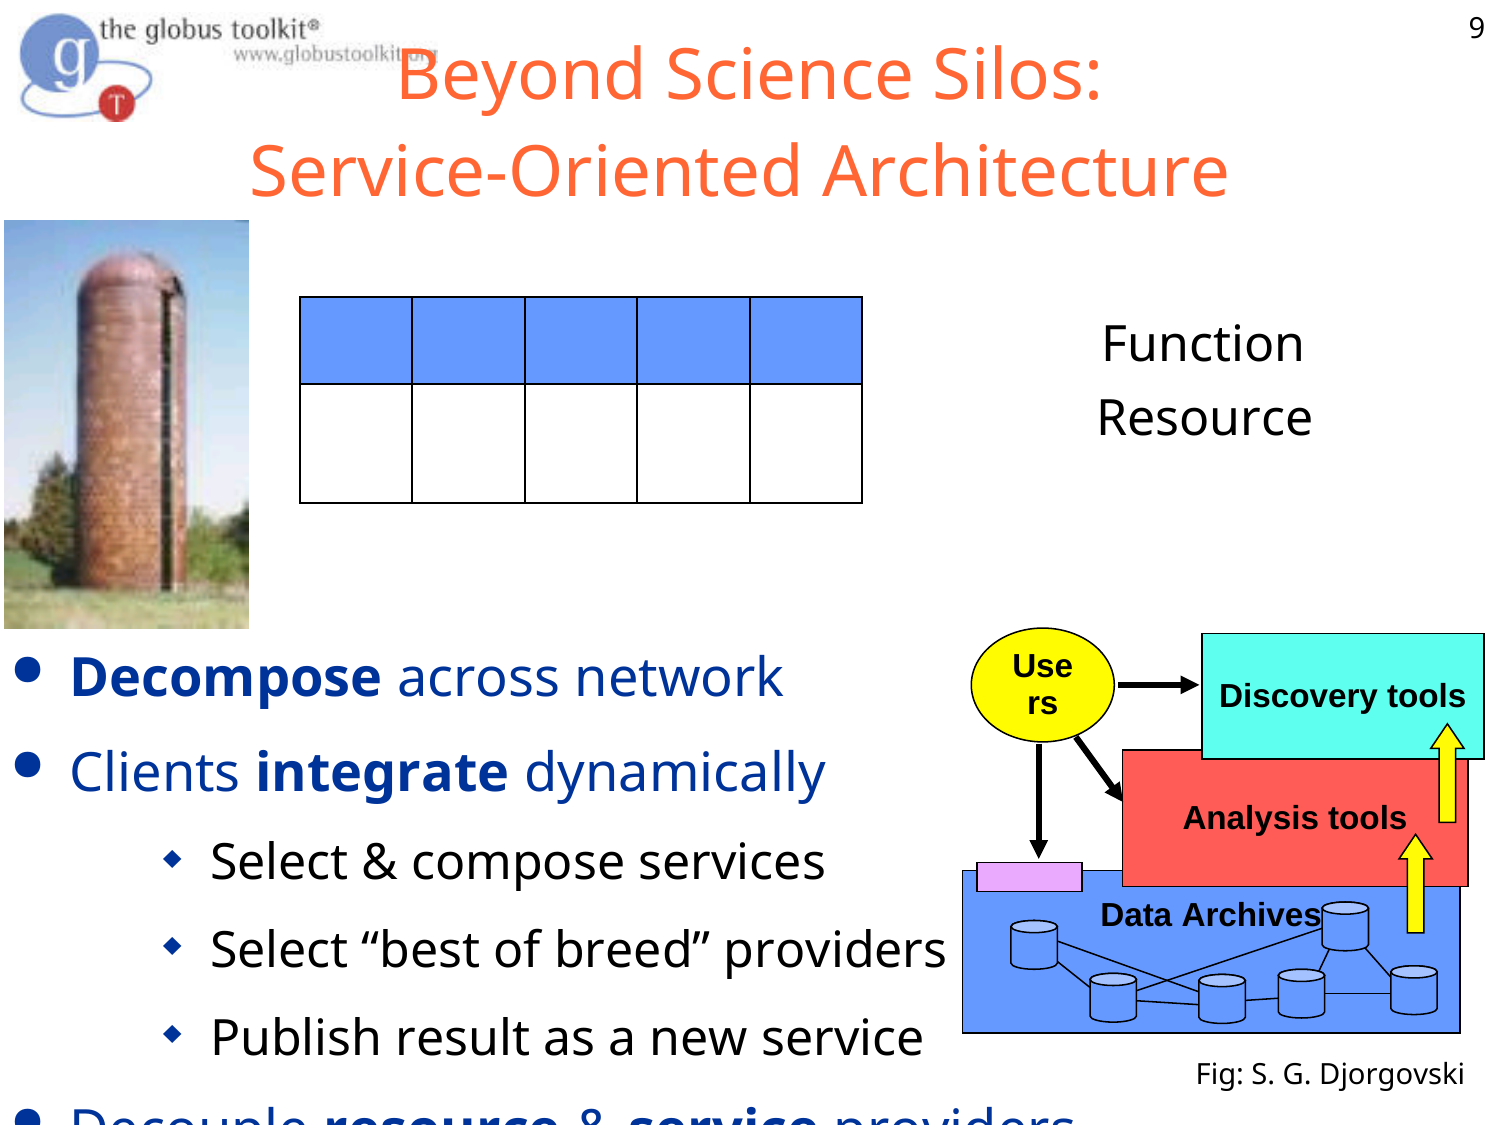

9
# Beyond Science Silos: Service-Oriented Architecture
Function
Resource
Decompose across network
Clients integrate dynamically
Select & compose services
Select “best of breed” providers
Publish result as a new service
Decouple resource & service providers
Users
Discovery tools
Analysis tools
Data Archives
 Fig: S. G. Djorgovski